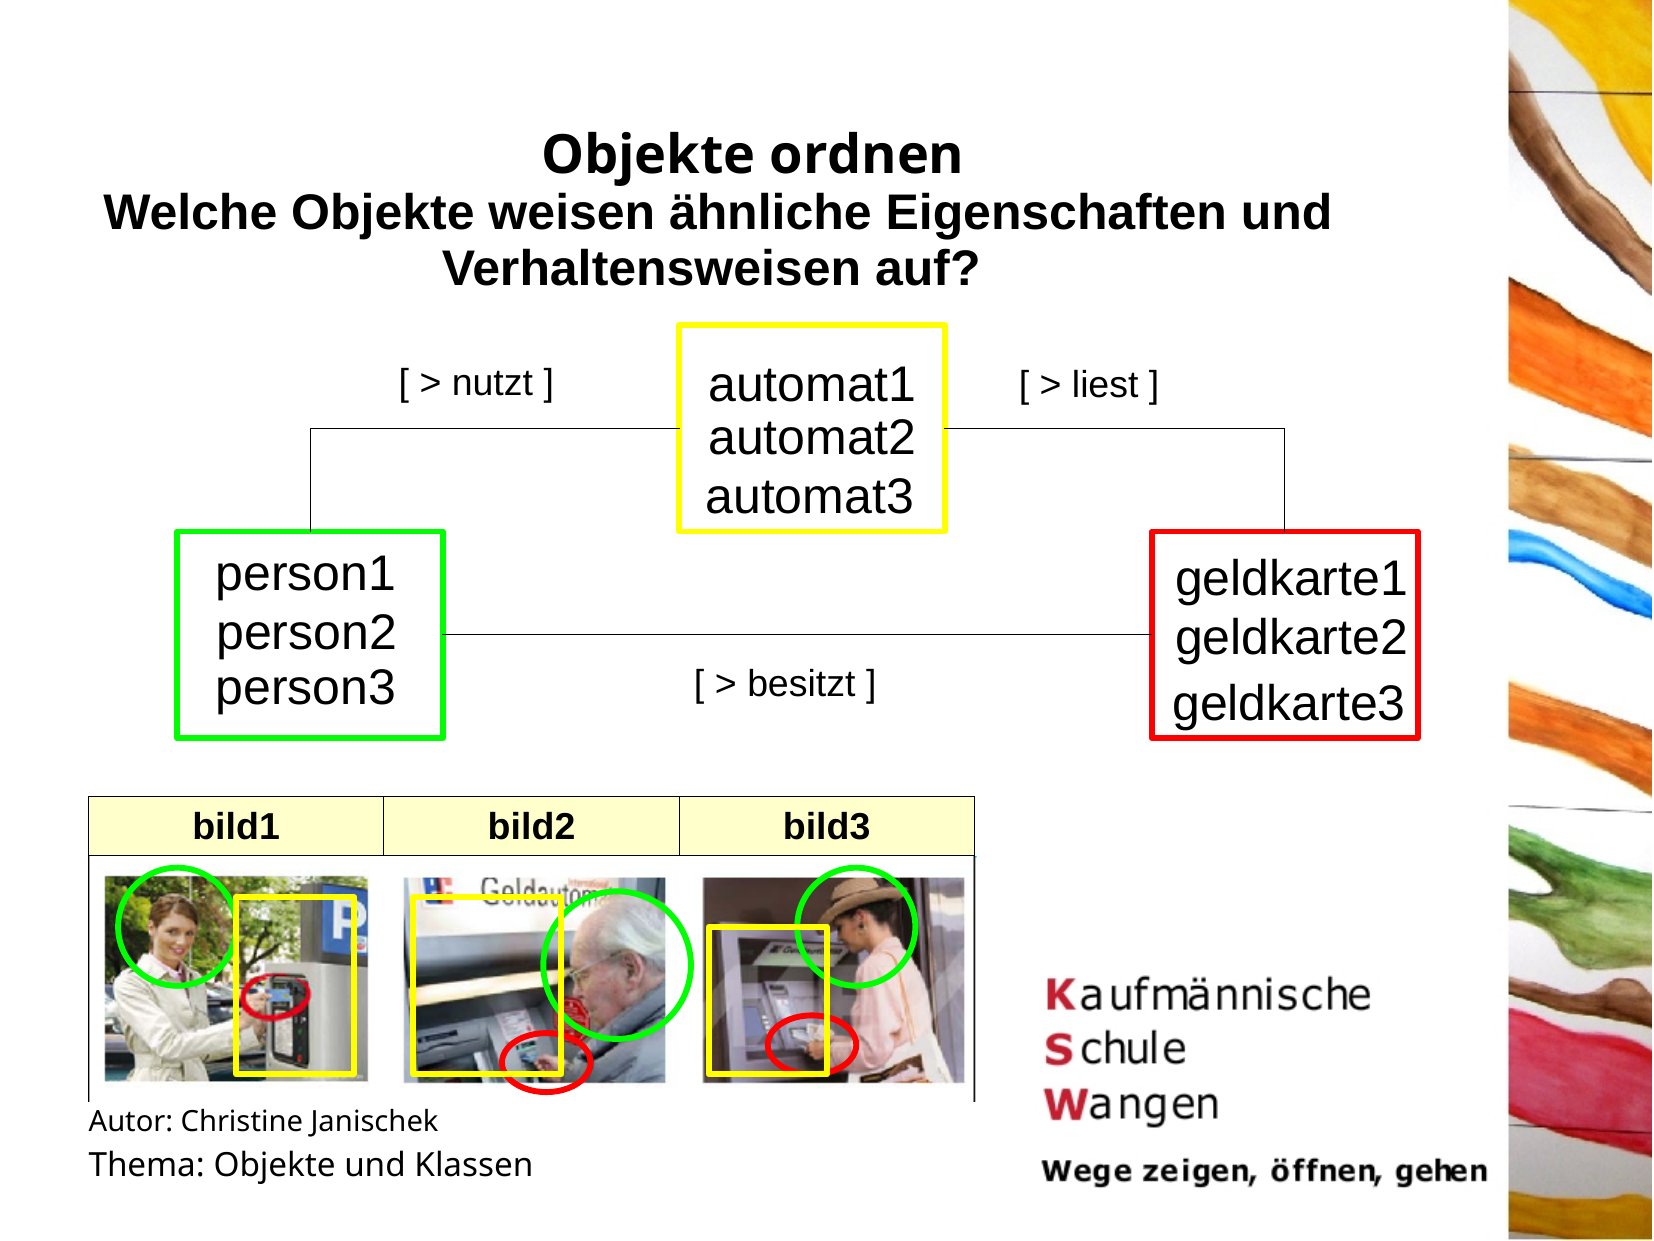

# Objekte ordnen
Welche Objekte weisen ähnliche Eigenschaften und Verhaltensweisen auf?
automat1
[ > nutzt ]
[ > liest ]
automat2
automat3
person1
geldkarte1
person2
geldkarte2
person3
[ > besitzt ]
geldkarte3
bild1
bild2
bild3